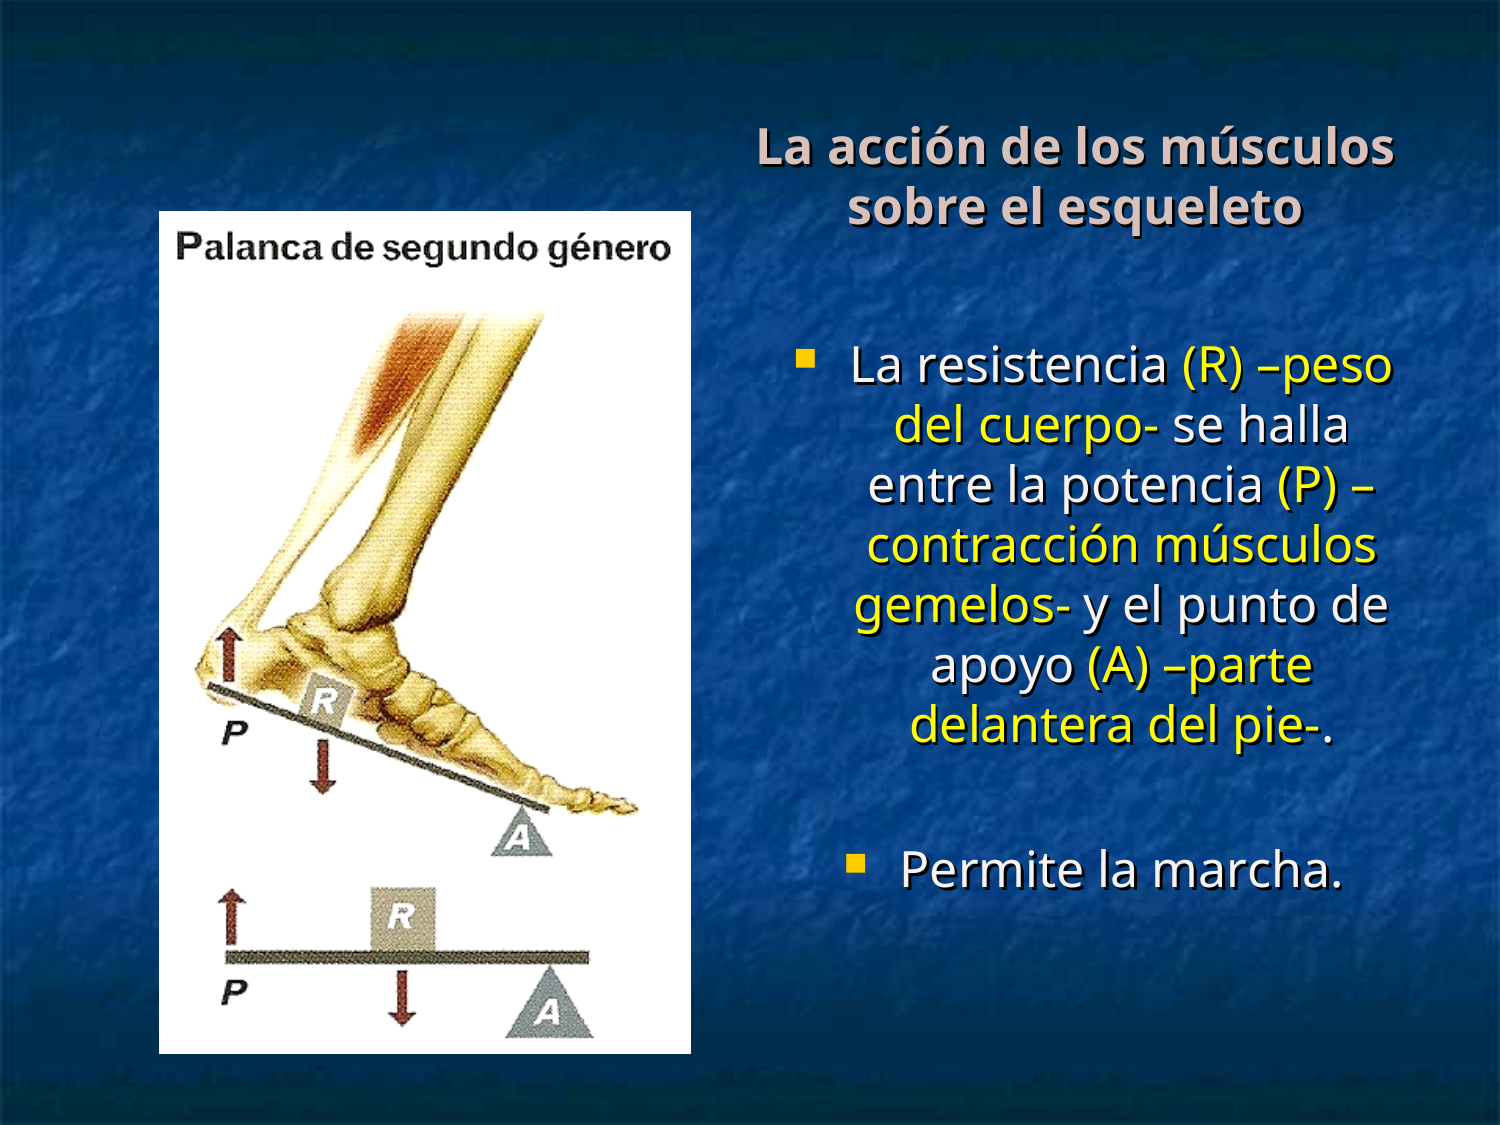

# La acción de los músculos sobre el esqueleto
La resistencia (R) –peso del cuerpo- se halla entre la potencia (P) –contracción músculos gemelos- y el punto de apoyo (A) –parte delantera del pie-.
Permite la marcha.